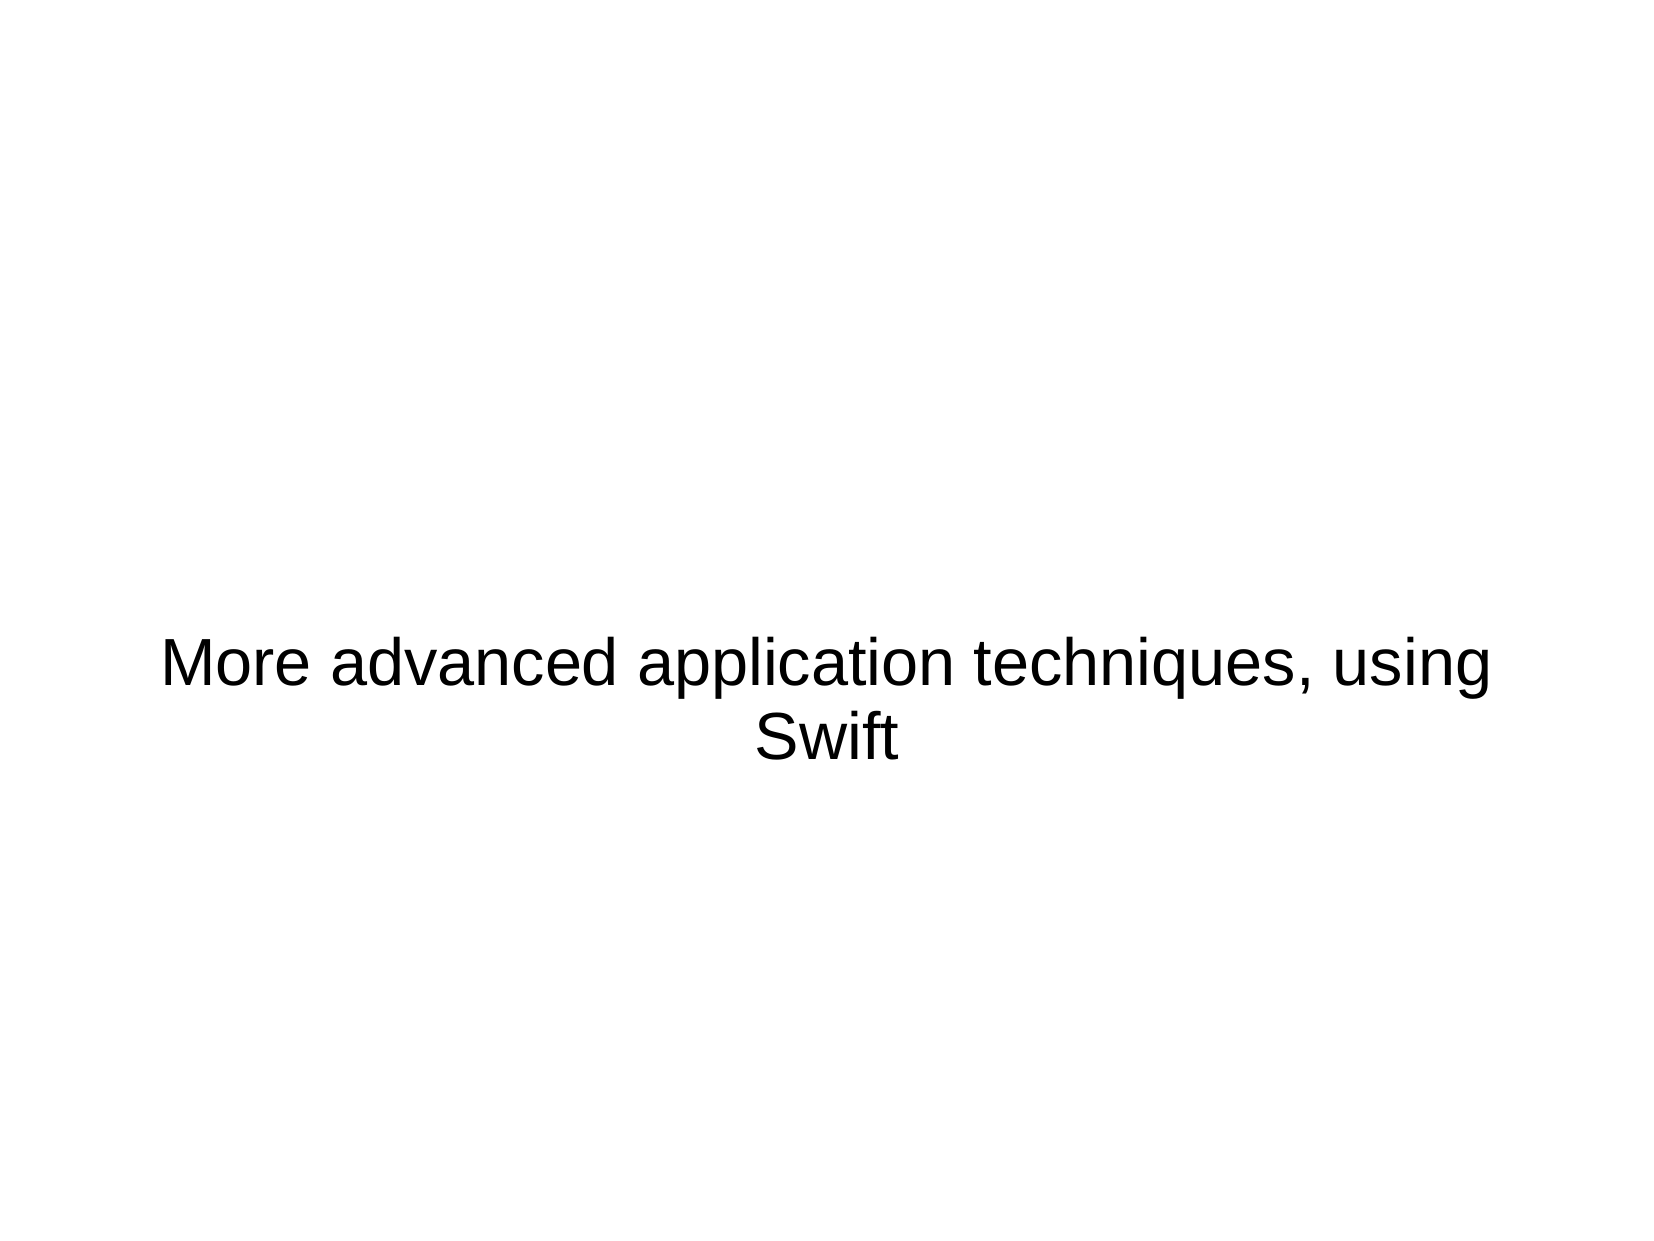

#
More advanced application techniques, using Swift